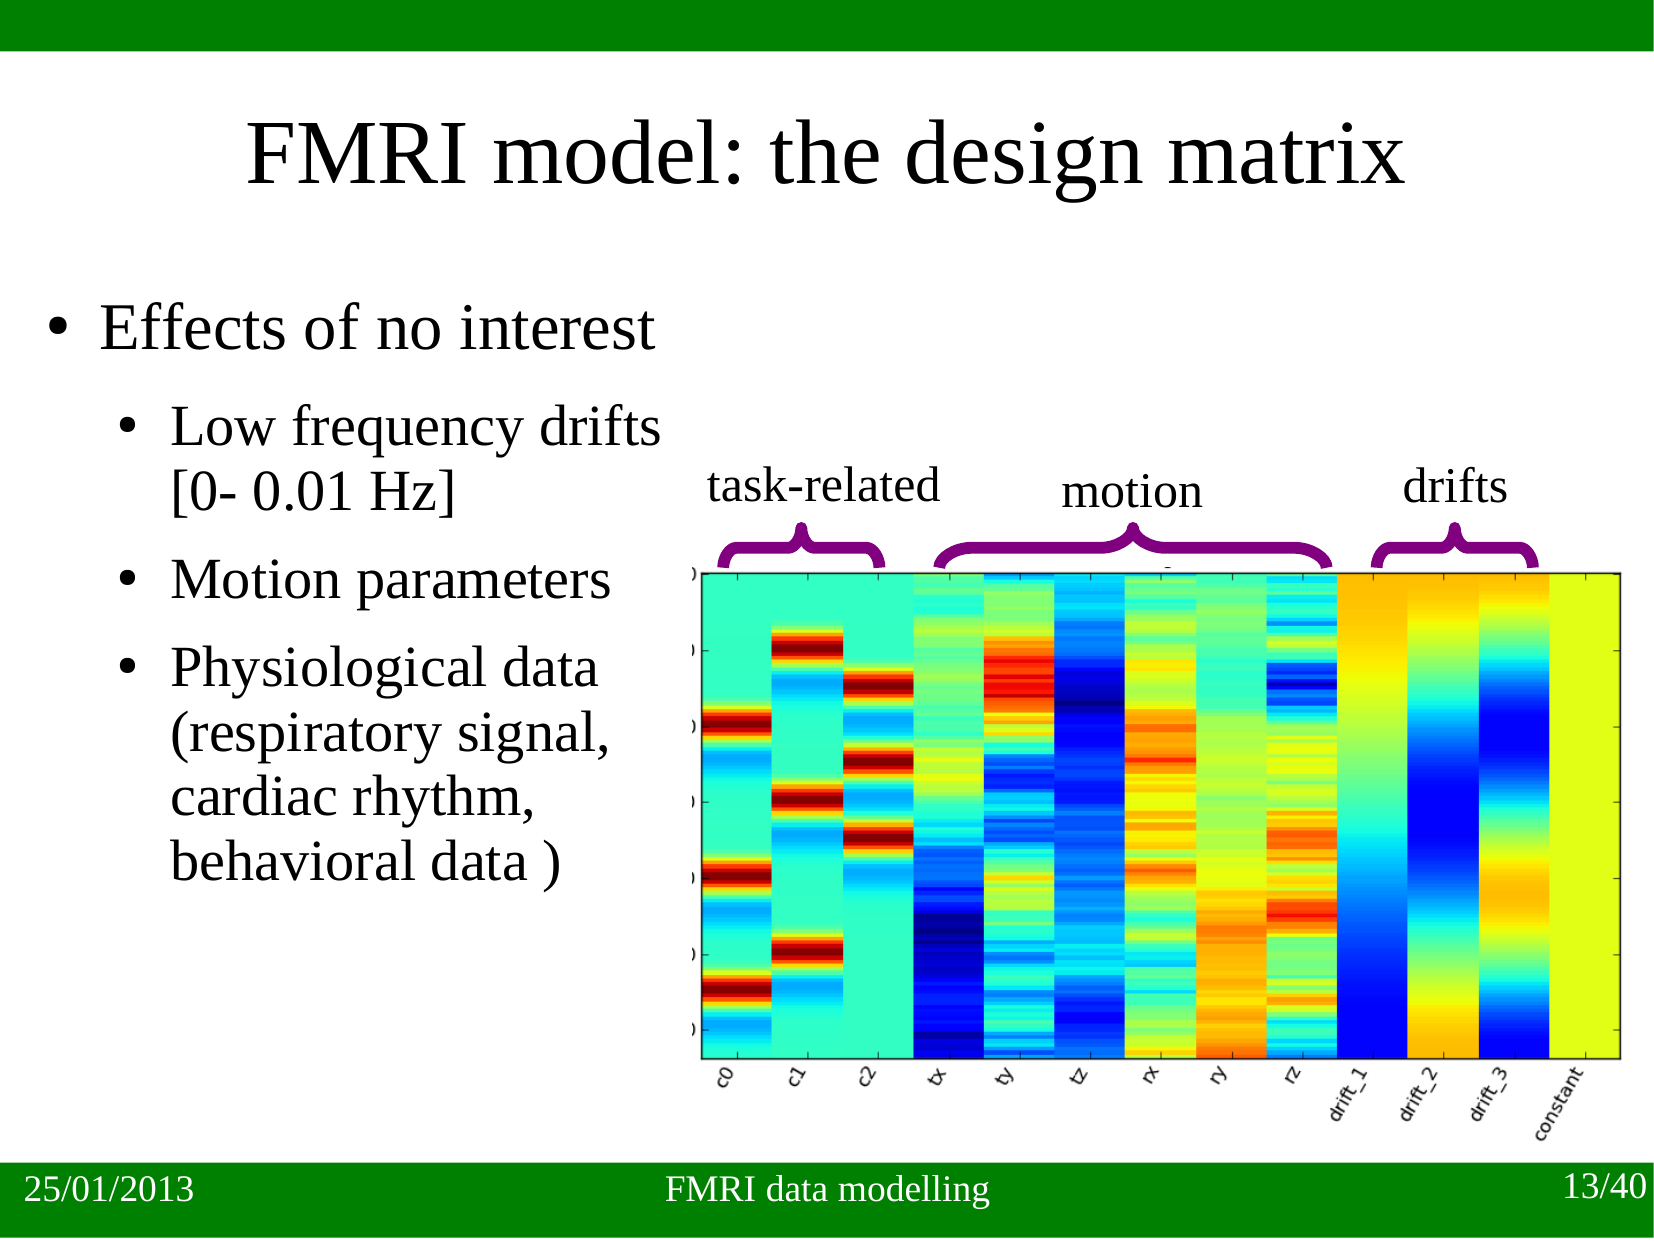

# FMRI model: the design matrix
Effects of no interest
Low frequency drifts [0- 0.01 Hz]
Motion parameters
Physiological data (respiratory signal, cardiac rhythm, behavioral data )
task-related
drifts
motion
13